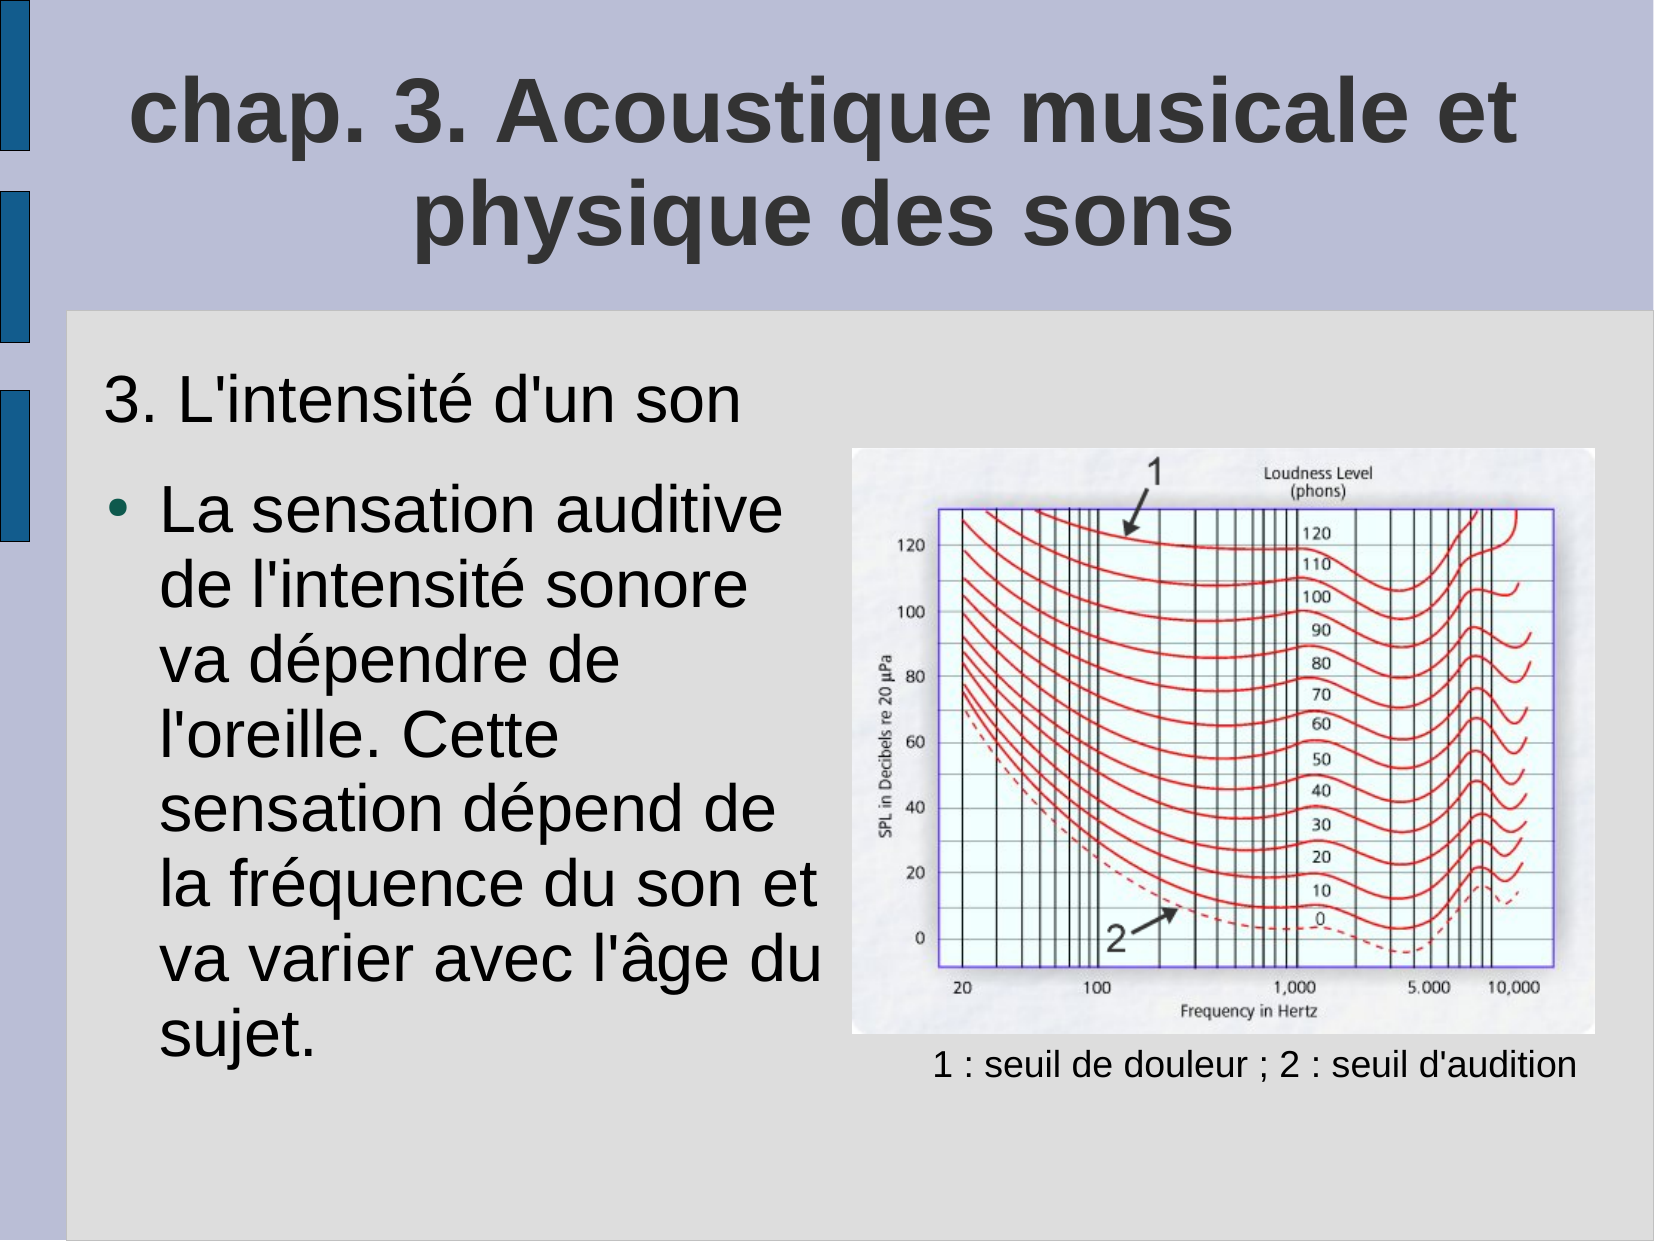

# chap. 3. Acoustique musicale et physique des sons
3. L'intensité d'un son
La sensation auditive de l'intensité sonore va dépendre de l'oreille. Cette sensation dépend de la fréquence du son et va varier avec l'âge du sujet.
1 : seuil de douleur ; 2 : seuil d'audition